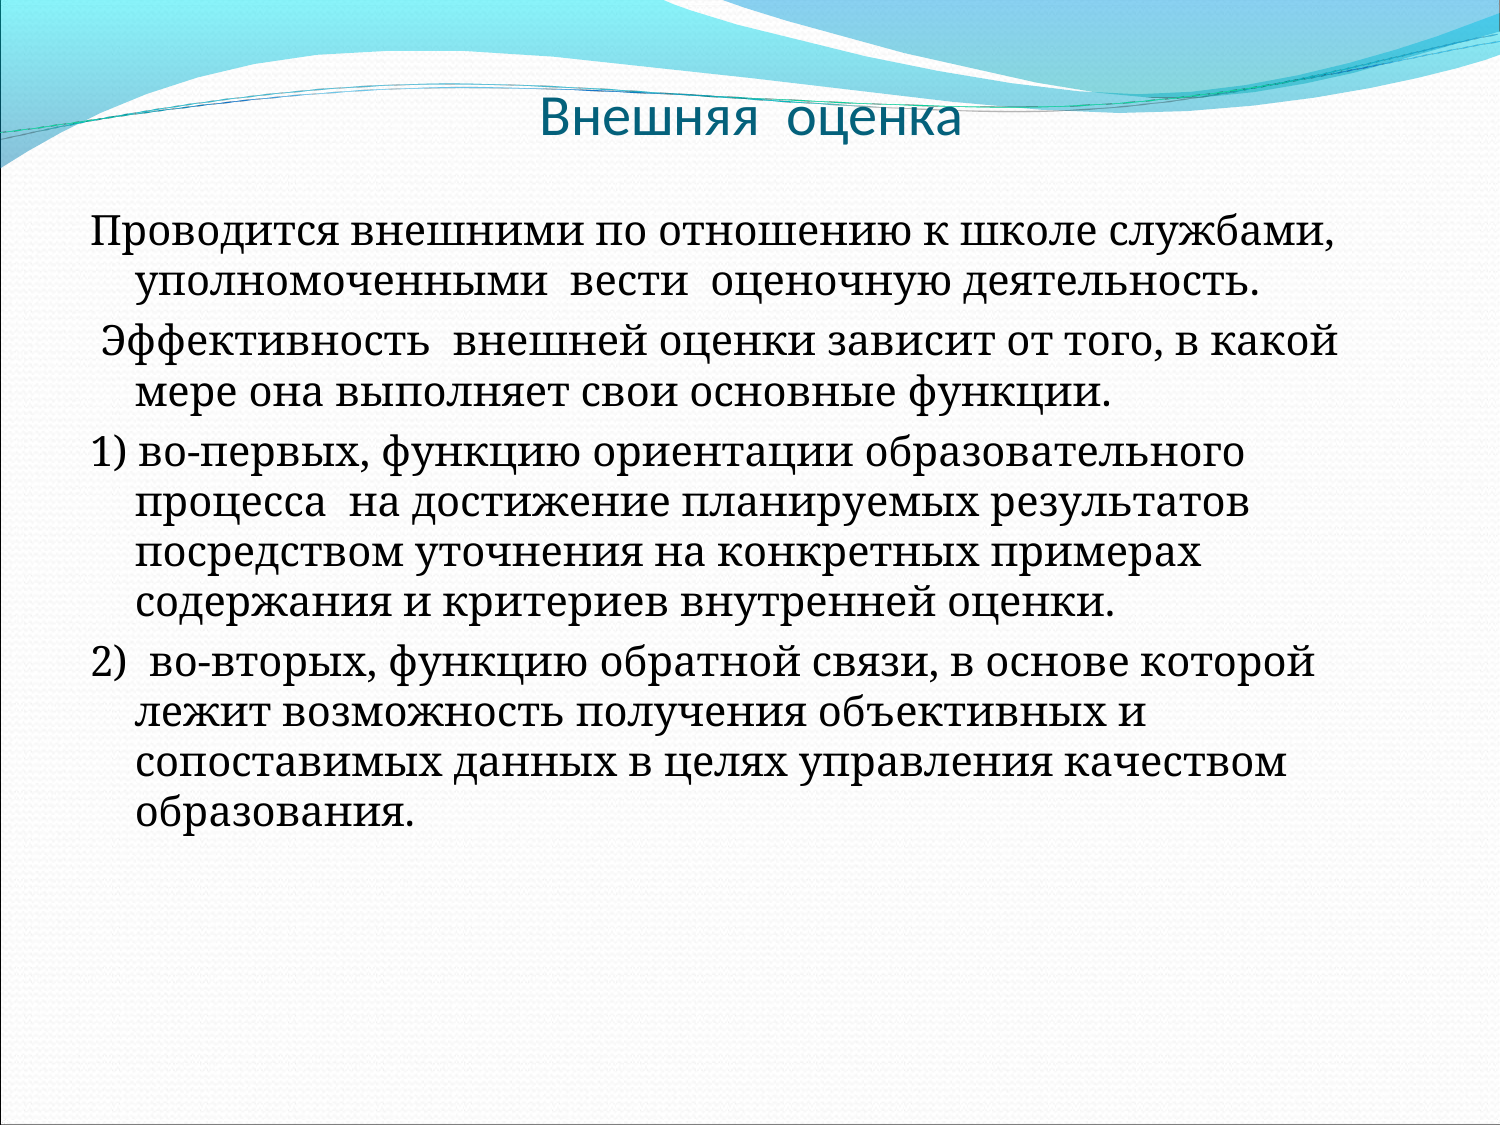

Внешняя оценка
# Проводится внешними по отношению к школе службами, уполномоченными вести оценочную деятельность.
 Эффективность внешней оценки зависит от того, в какой мере она выполняет свои основные функции.
1) во-первых, функцию ориентации образовательного процесса на достижение планируемых результатов посредством уточнения на конкретных примерах содержания и критериев внутренней оценки.
2) во-вторых, функцию обратной связи, в основе которой лежит возможность получения объективных и сопоставимых данных в целях управления качеством образования.